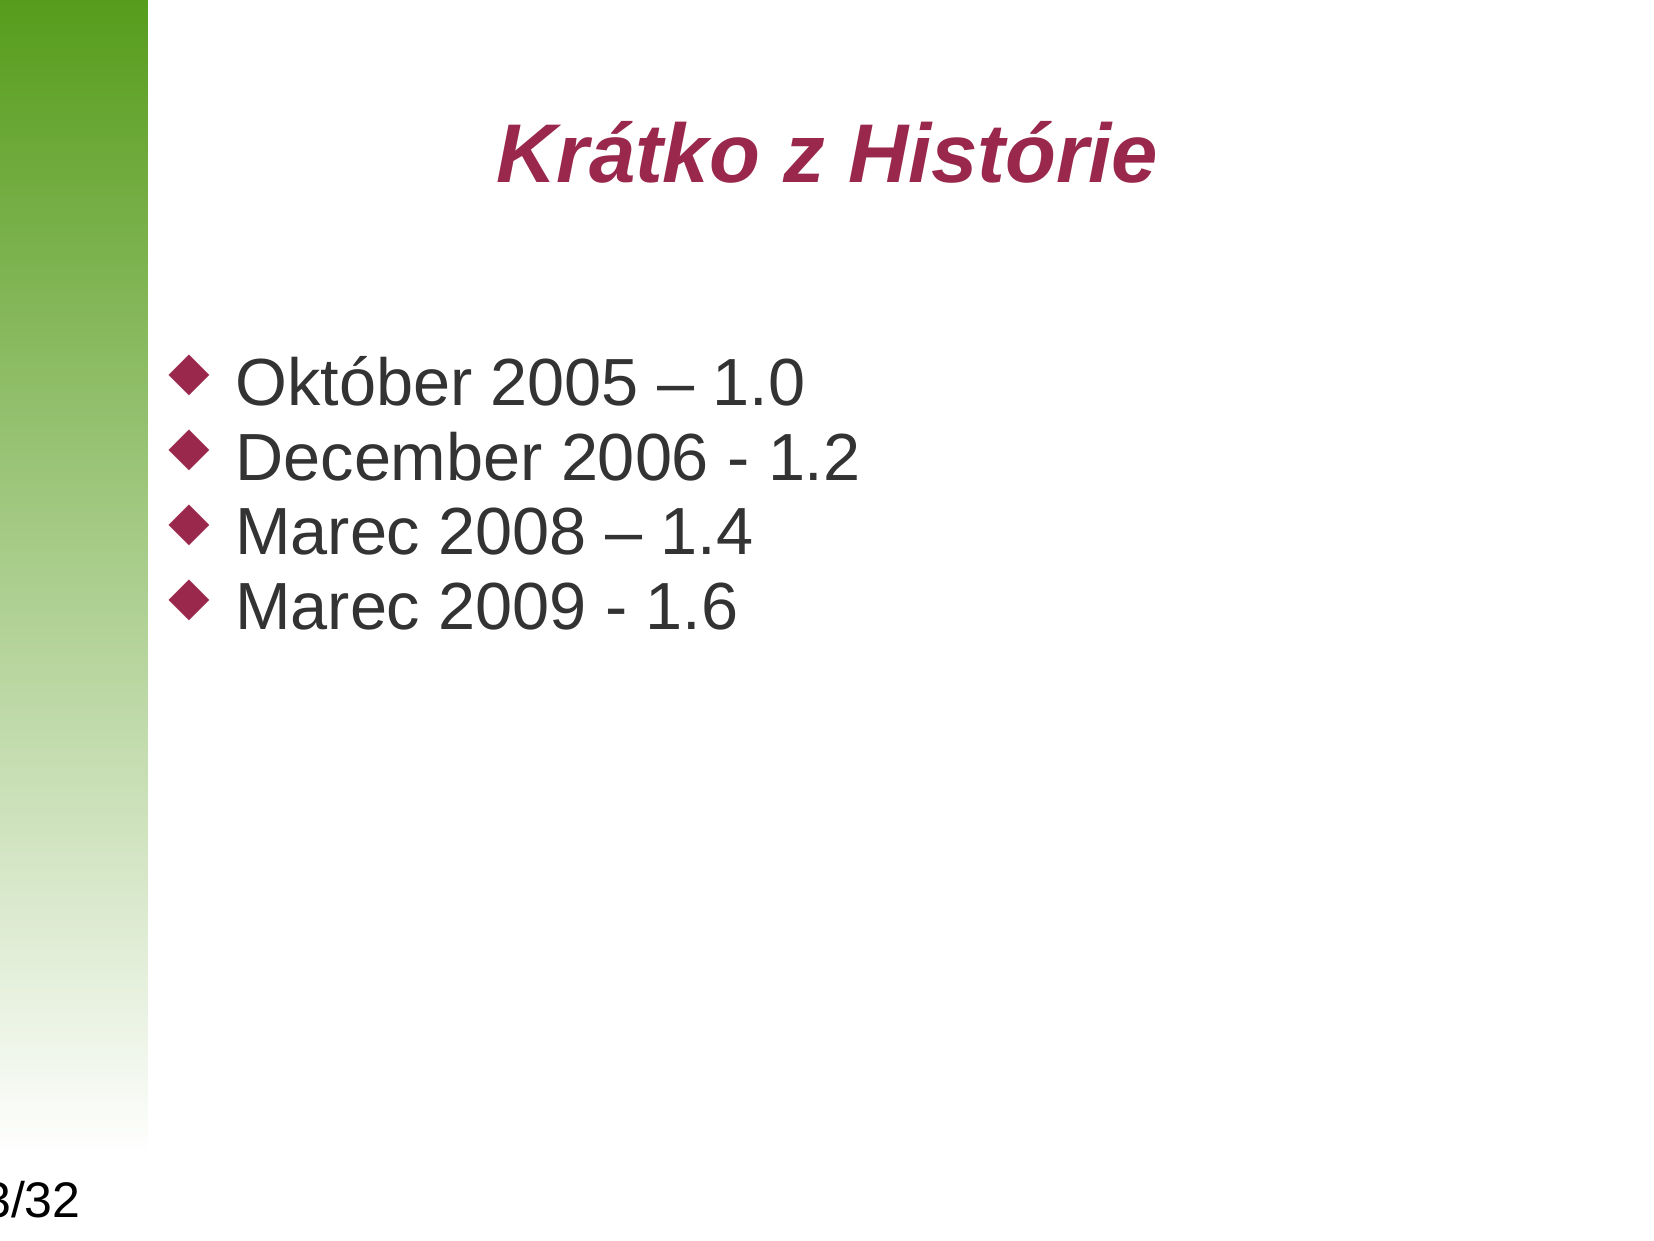

# Krátko z Histórie
Október 2005 – 1.0
December 2006 - 1.2
Marec 2008 – 1.4
Marec 2009 - 1.6